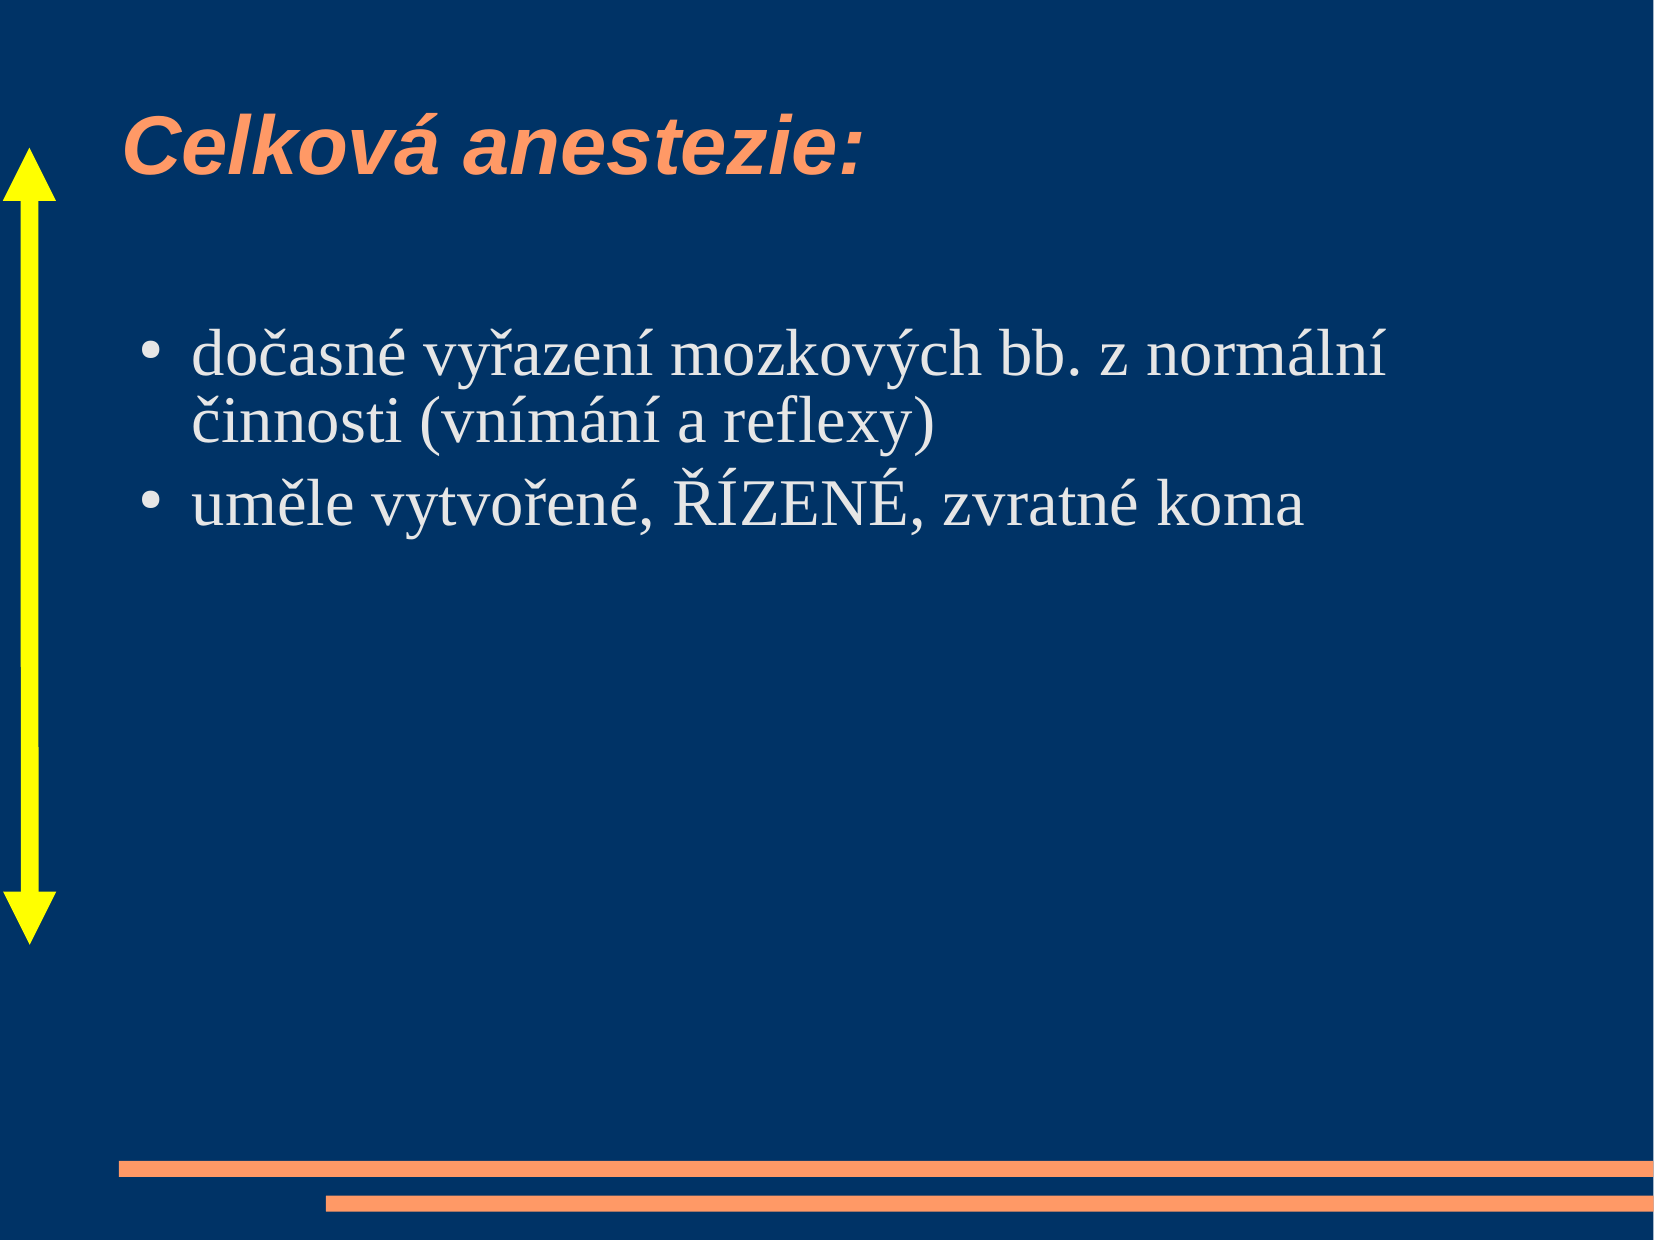

# Celková anestezie:
dočasné vyřazení mozkových bb. z normální činnosti (vnímání a reflexy)
uměle vytvořené, ŘÍZENÉ, zvratné koma